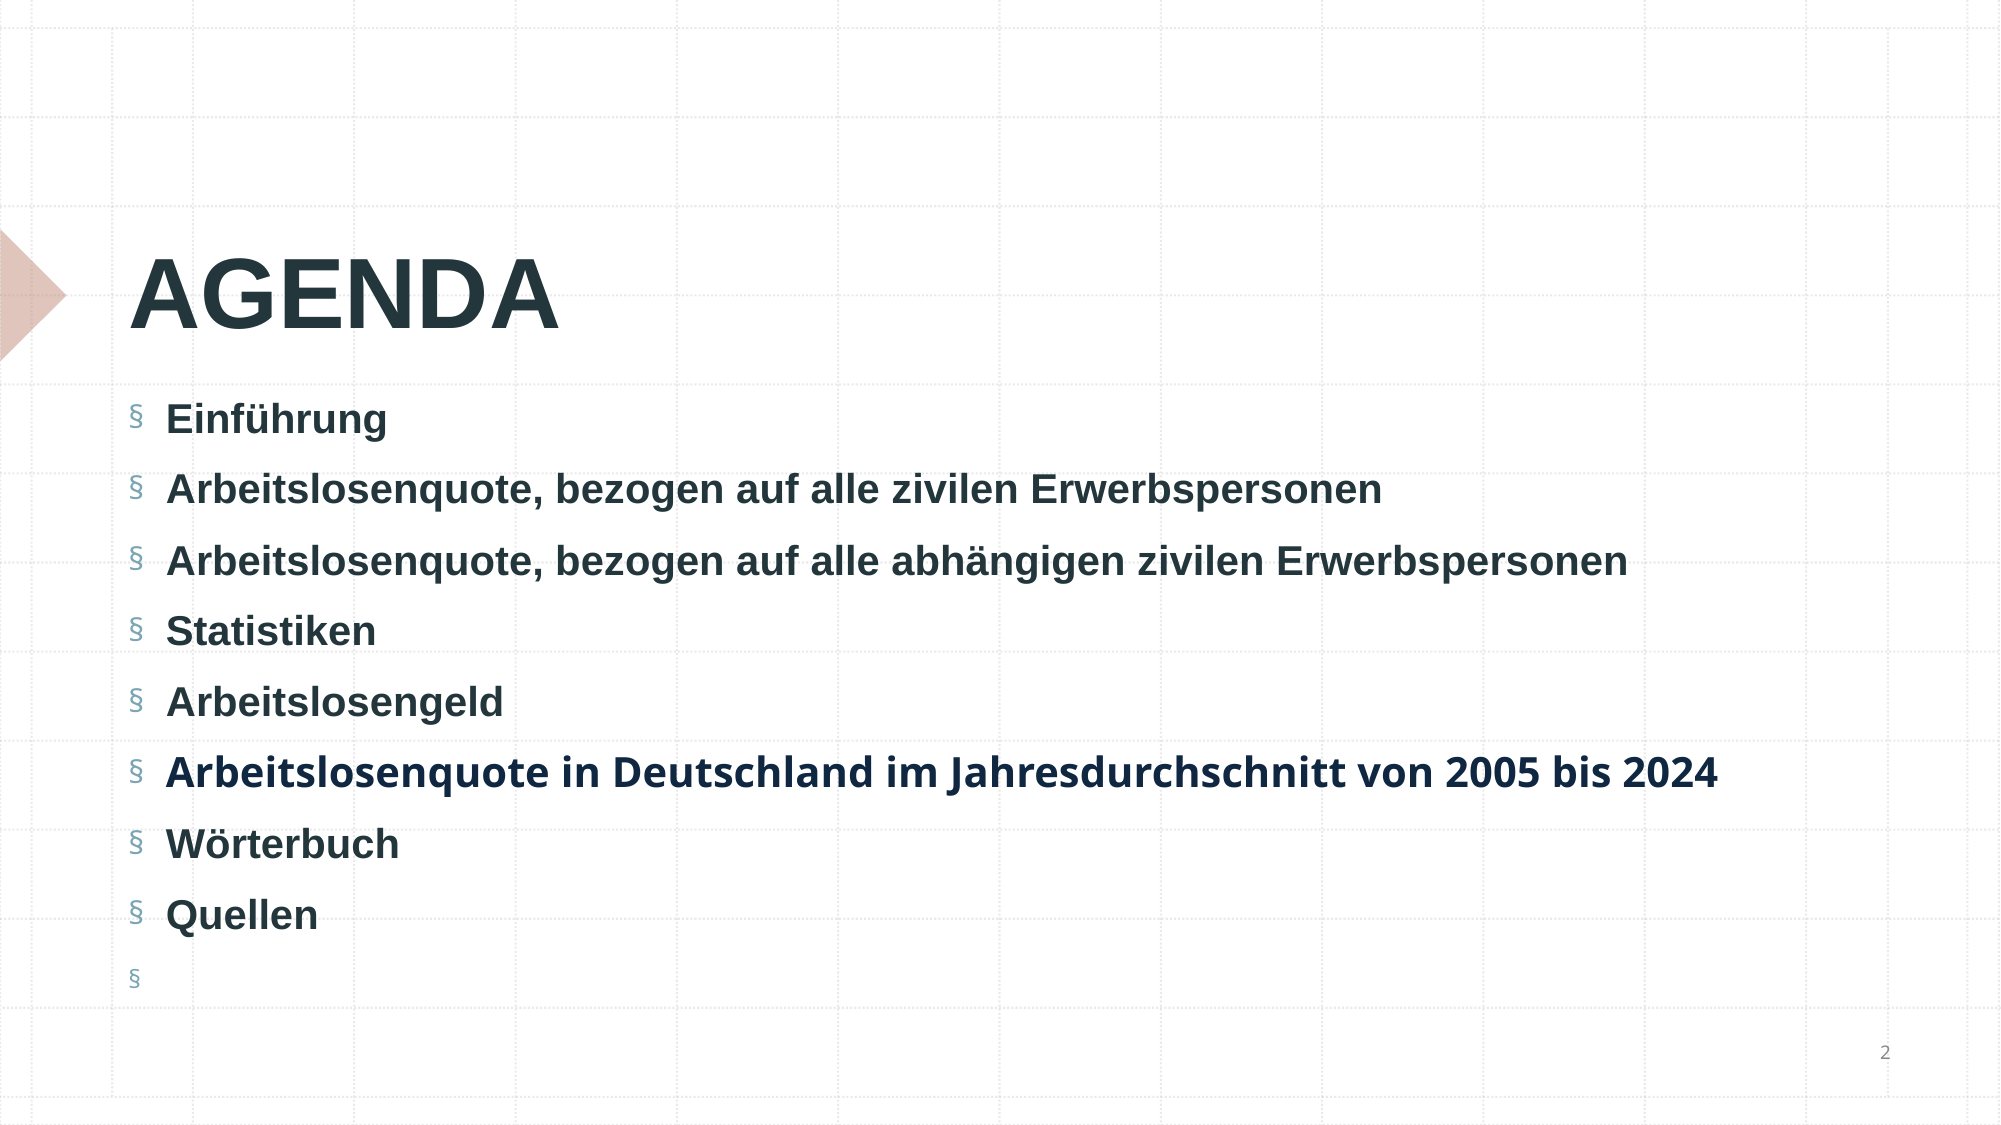

# AGENDA
Einführung
Arbeitslosenquote, bezogen auf alle zivilen Erwerbspersonen
Arbeitslosenquote, bezogen auf alle abhängigen zivilen Erwerbspersonen
Statistiken
Arbeitslosengeld
Arbeitslosenquote in Deutschland im Jahresdurchschnitt von 2005 bis 2024
Wörterbuch
Quellen
2